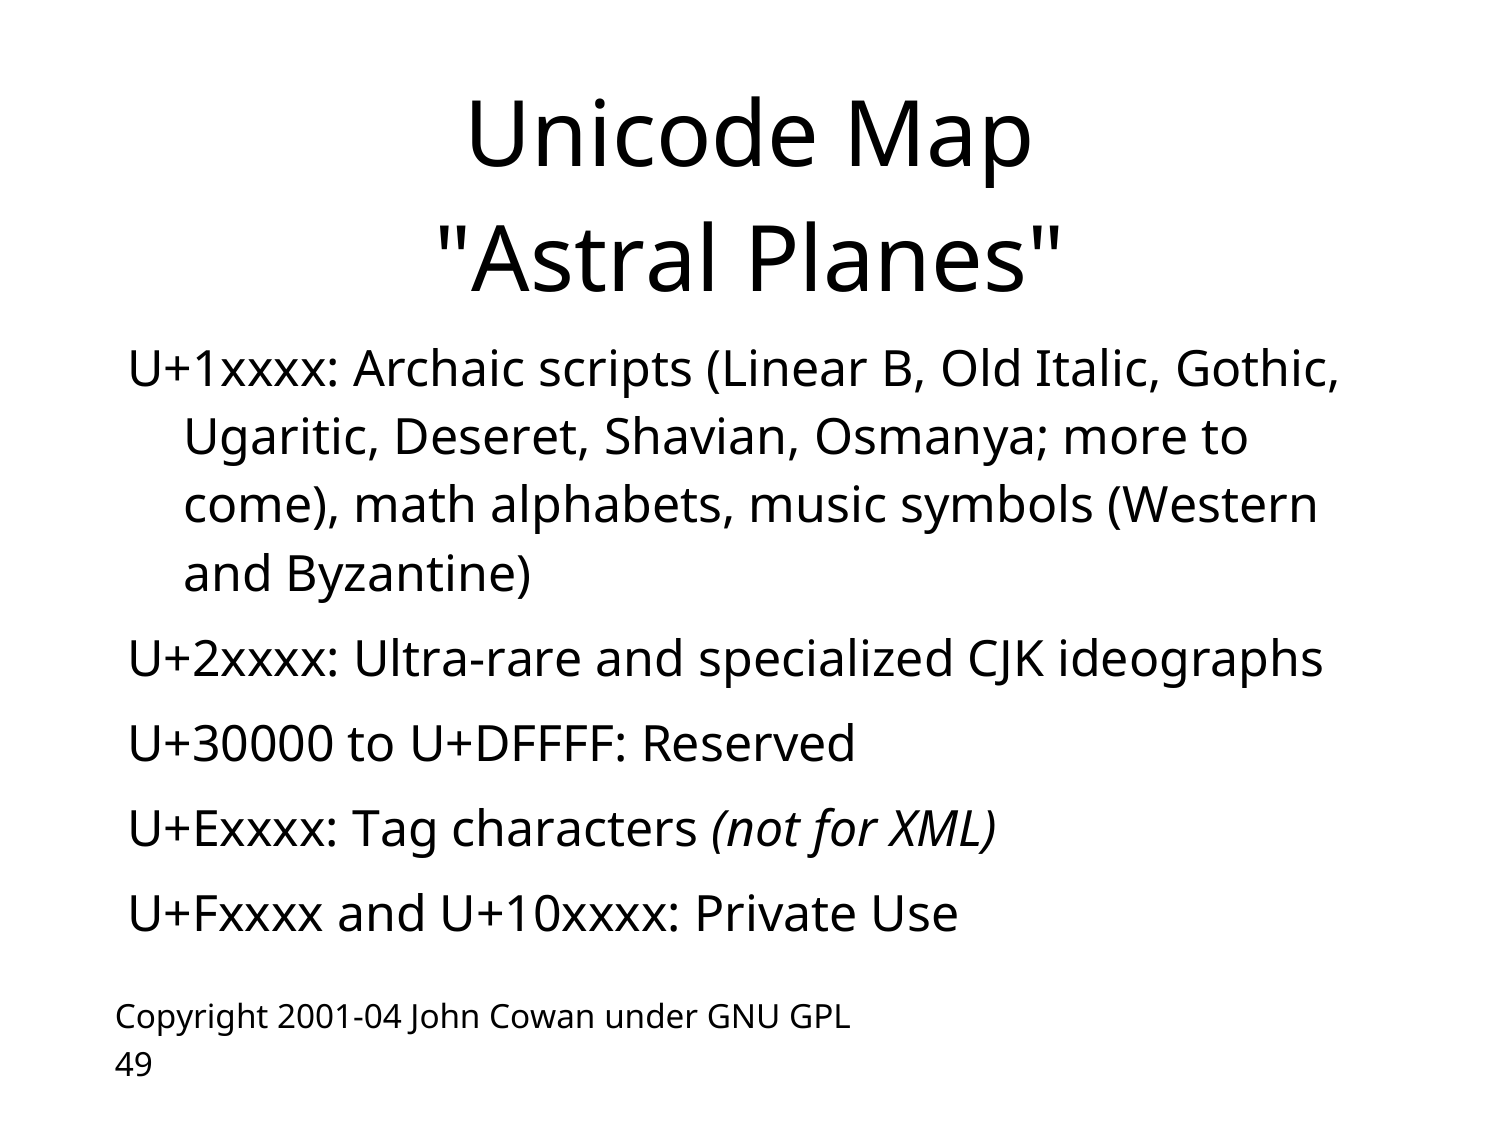

# Unicode Map "Astral Planes"
U+1xxxx: Archaic scripts (Linear B, Old Italic, Gothic, Ugaritic, Deseret, Shavian, Osmanya; more to come), math alphabets, music symbols (Western and Byzantine)
U+2xxxx: Ultra-rare and specialized CJK ideographs
U+30000 to U+DFFFF: Reserved
U+Exxxx: Tag characters (not for XML)
U+Fxxxx and U+10xxxx: Private Use